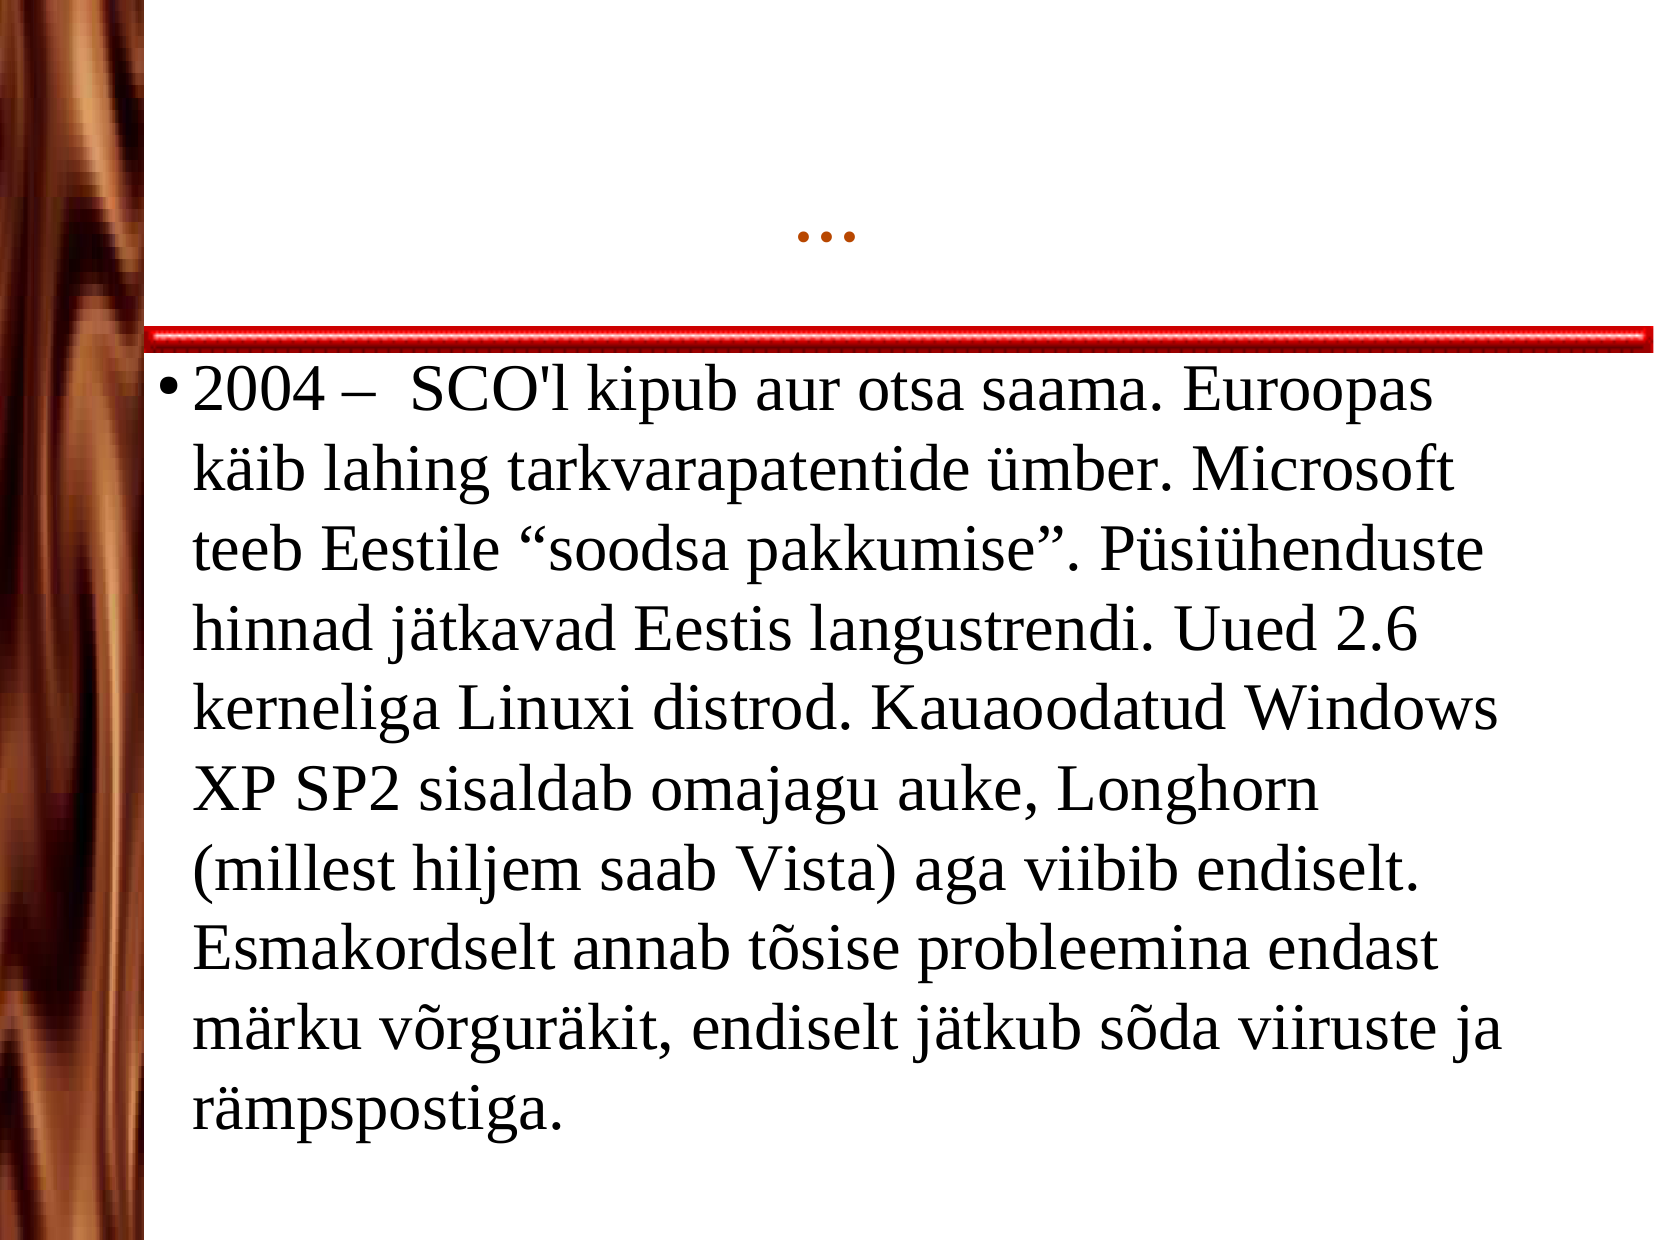

# ...
2004 – SCO'l kipub aur otsa saama. Euroopas käib lahing tarkvarapatentide ümber. Microsoft teeb Eestile “soodsa pakkumise”. Püsiühenduste hinnad jätkavad Eestis langustrendi. Uued 2.6 kerneliga Linuxi distrod. Kauaoodatud Windows XP SP2 sisaldab omajagu auke, Longhorn (millest hiljem saab Vista) aga viibib endiselt. Esmakordselt annab tõsise probleemina endast märku võrguräkit, endiselt jätkub sõda viiruste ja rämpspostiga.